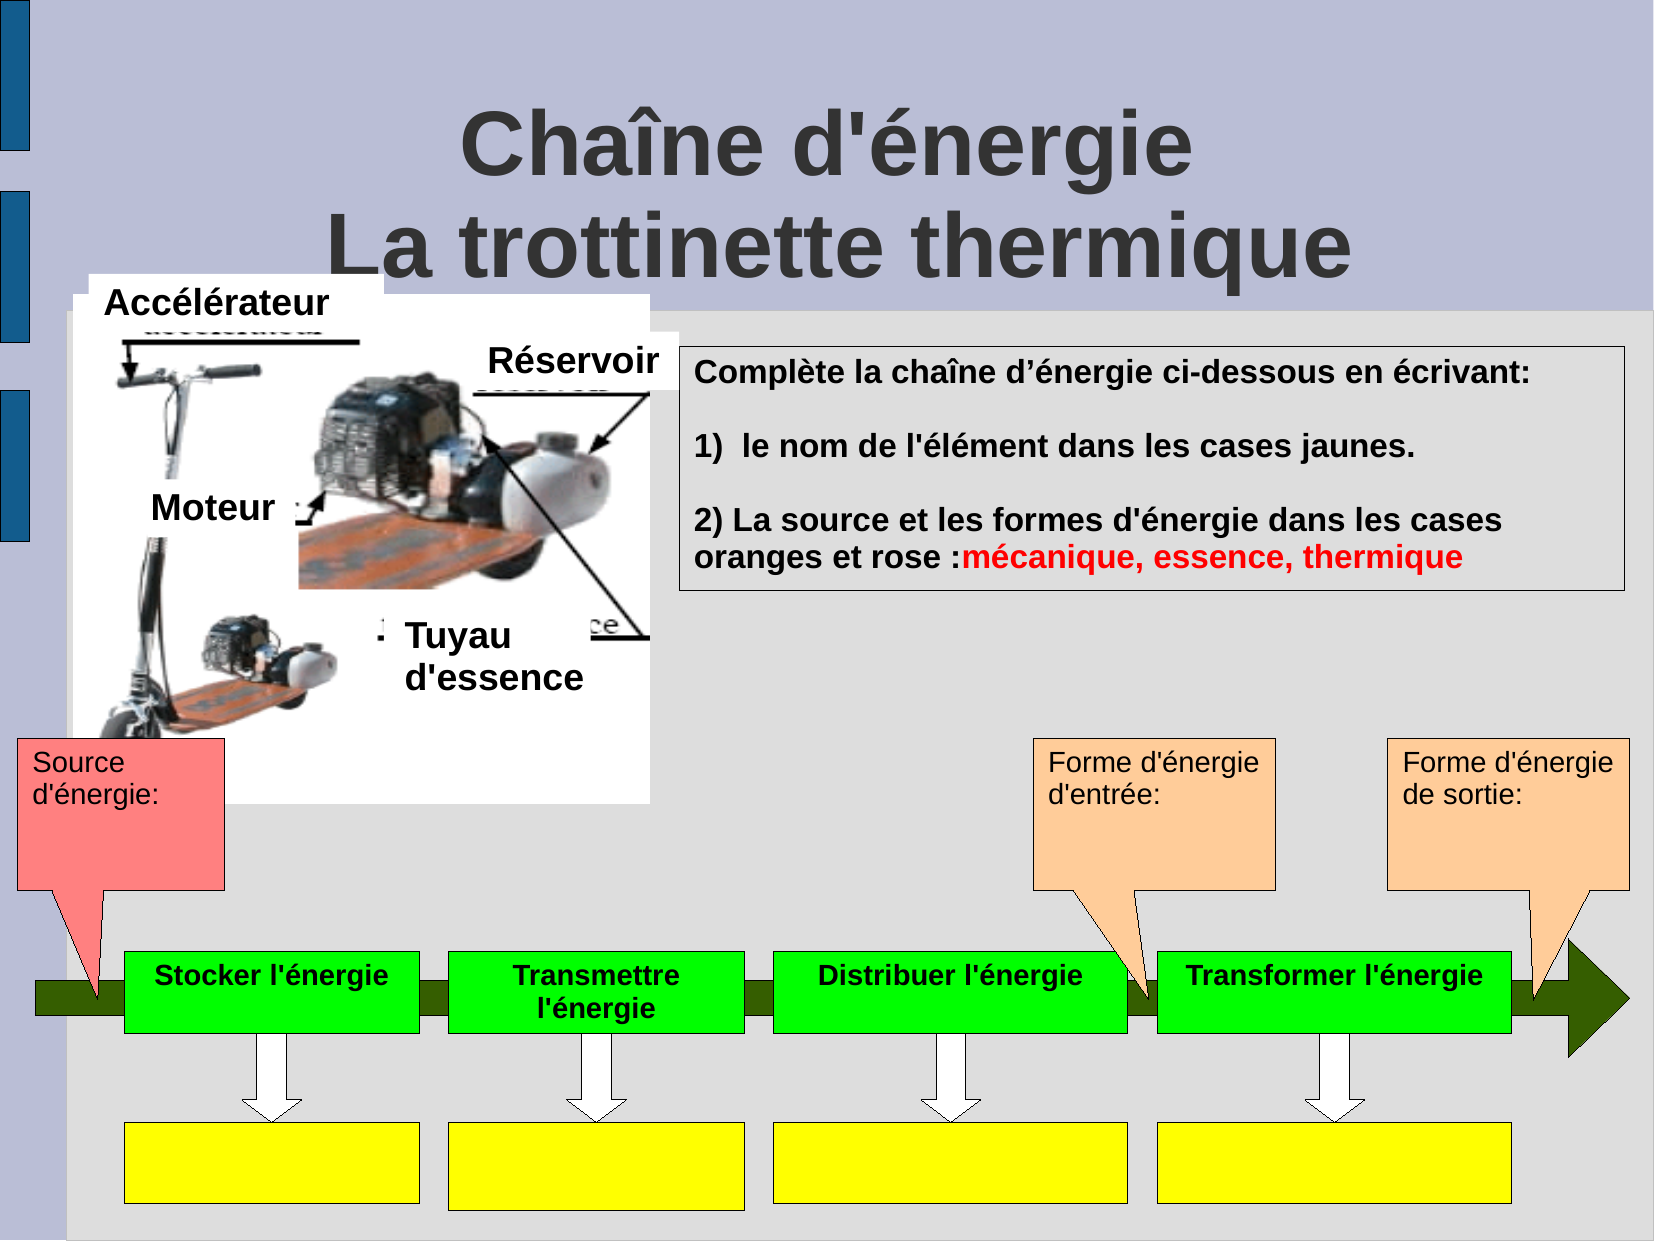

# Chaîne d'énergie La trottinette thermique
Accélérateur
Réservoir
Complète la chaîne d’énergie ci-dessous en écrivant:
1) le nom de l'élément dans les cases jaunes.
2) La source et les formes d'énergie dans les cases oranges et rose :mécanique, essence, thermique
Moteur
Tuyau d'essence
Source d'énergie:
Forme d'énergie d'entrée:
Forme d'énergie de sortie:
Stocker l'énergie
Transmettre l'énergie
Distribuer l'énergie
Transformer l'énergie